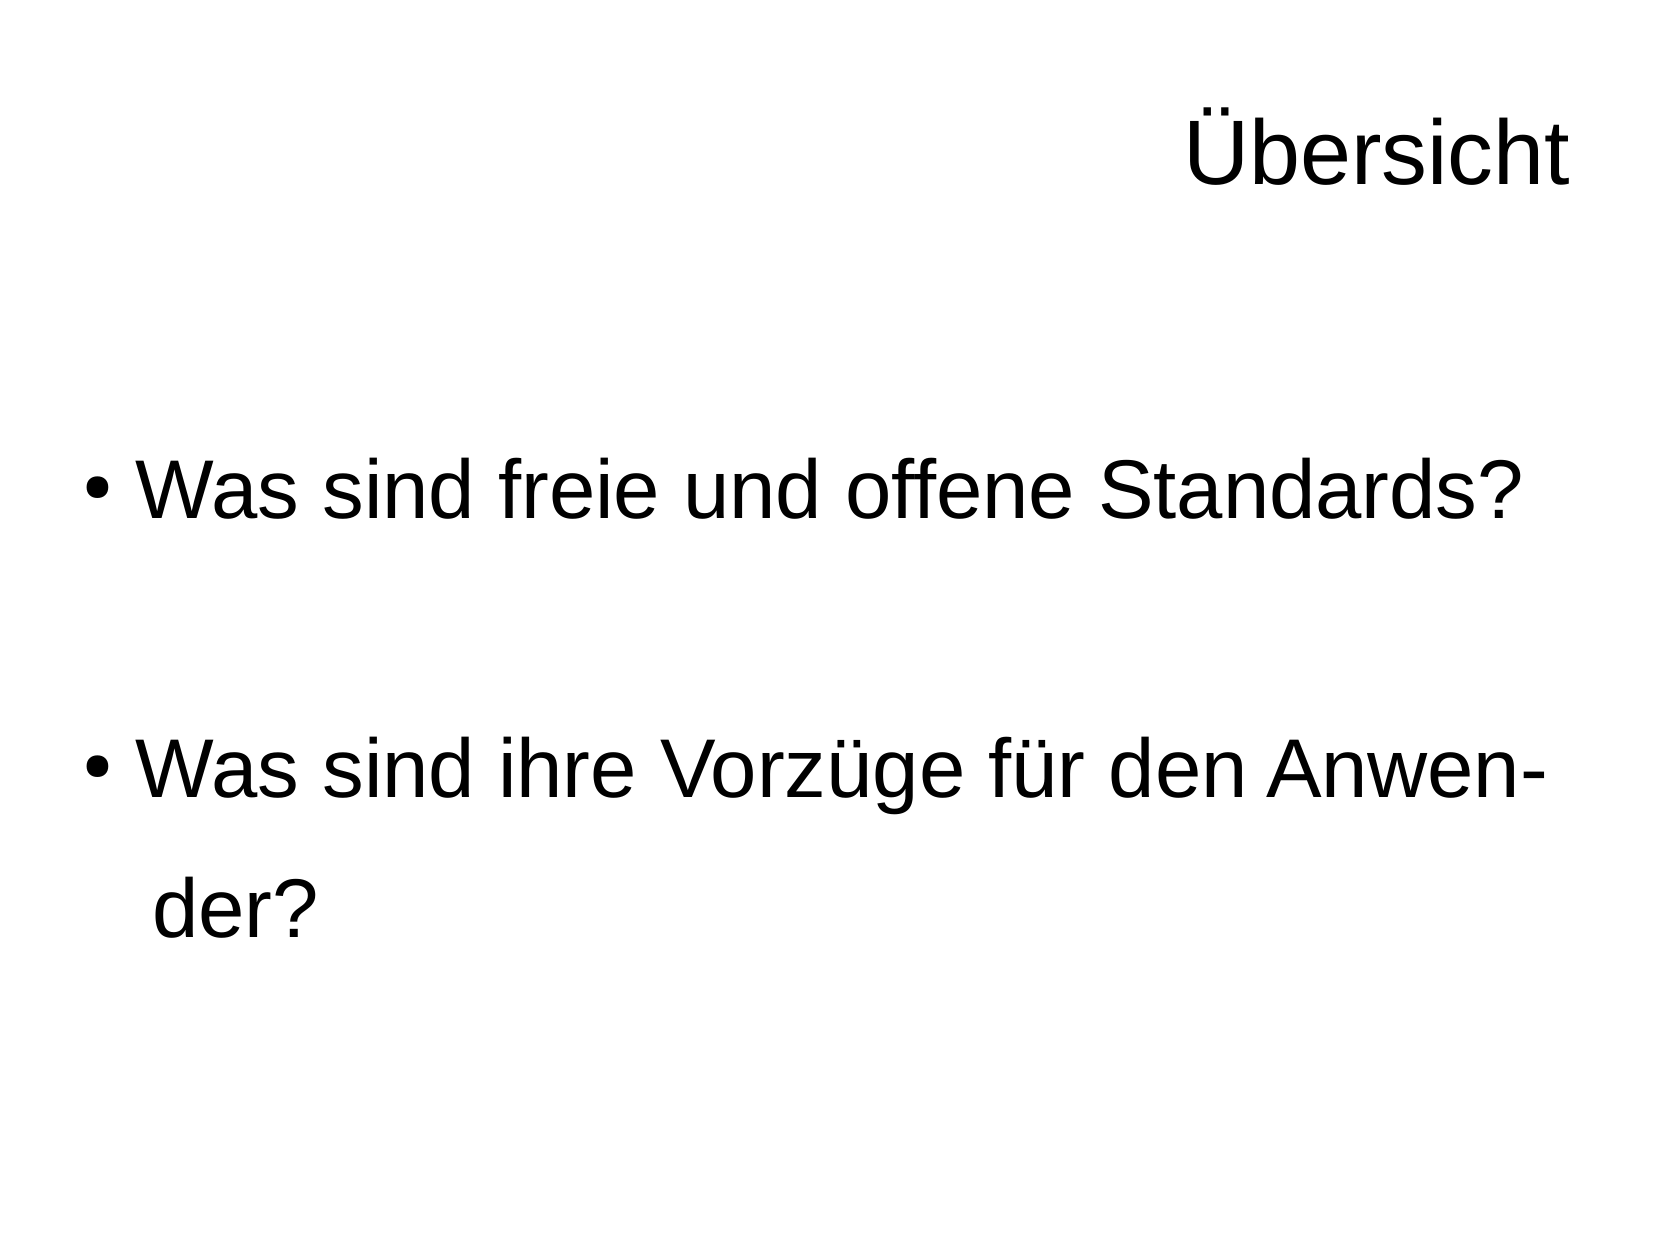

# Übersicht
 Was sind freie und offene Standards?
 Was sind ihre Vorzüge für den Anwen- der?